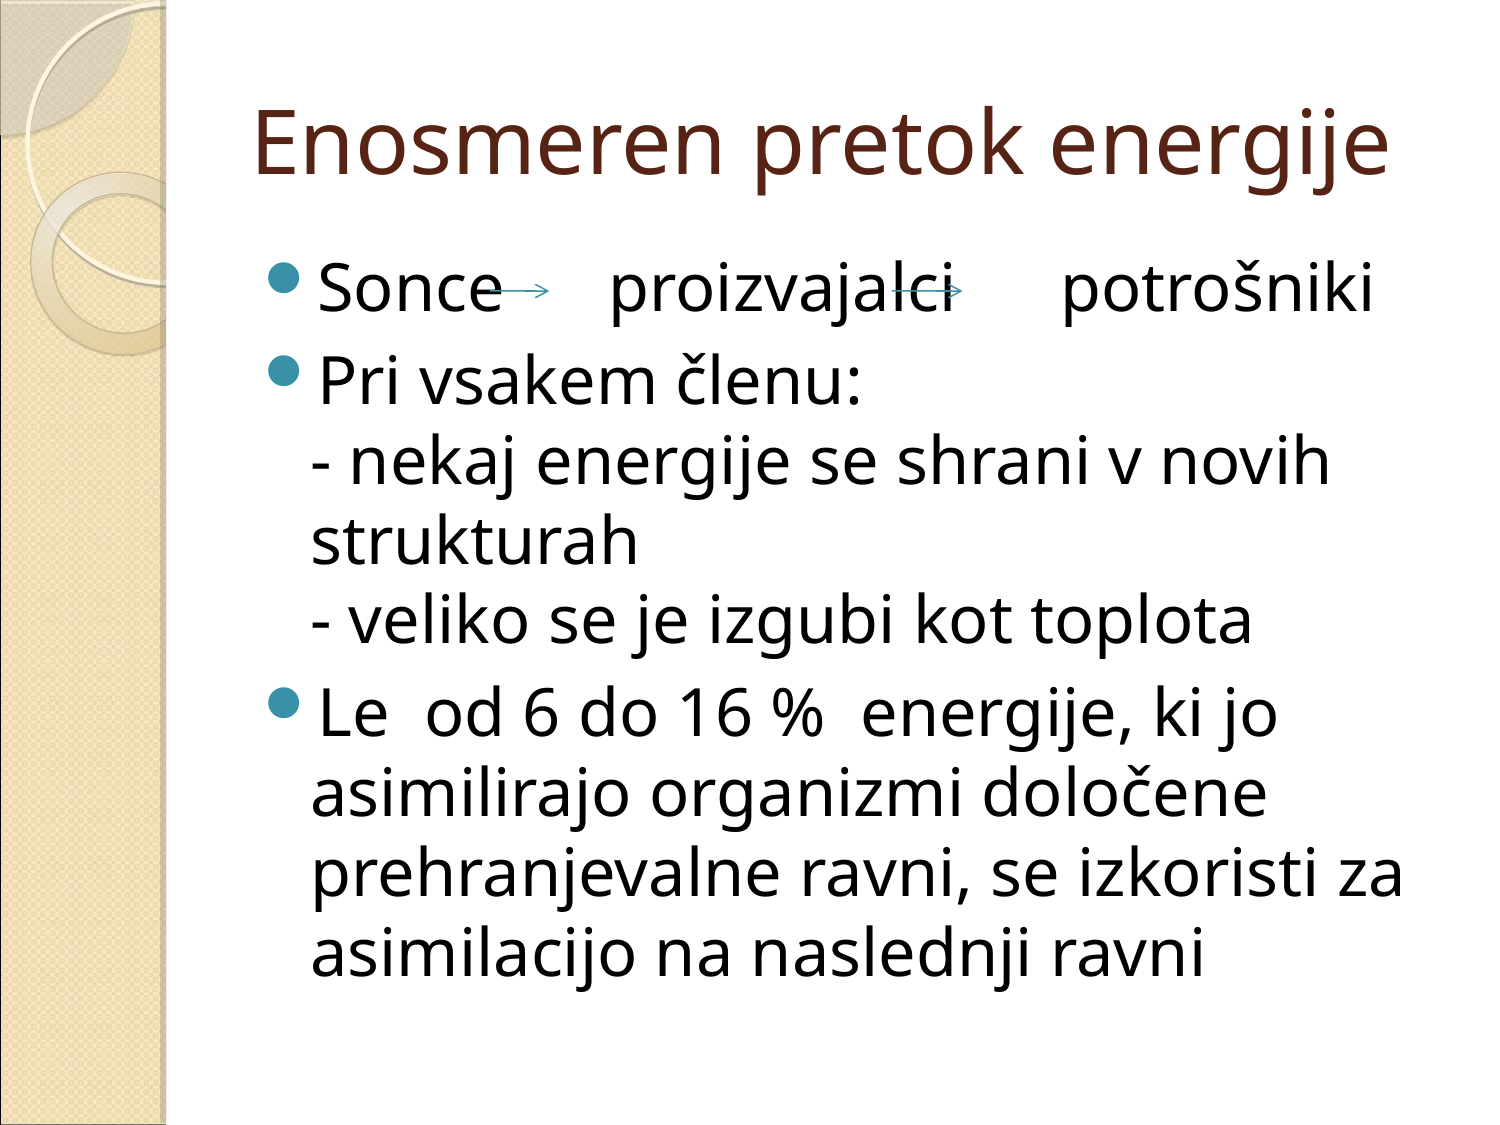

# Enosmeren pretok energije
Sonce proizvajalci potrošniki
Pri vsakem členu:
- nekaj energije se shrani v novih strukturah
- veliko se je izgubi kot toplota
Le od 6 do 16 % energije, ki jo asimilirajo organizmi določene prehranjevalne ravni, se izkoristi za asimilacijo na naslednji ravni